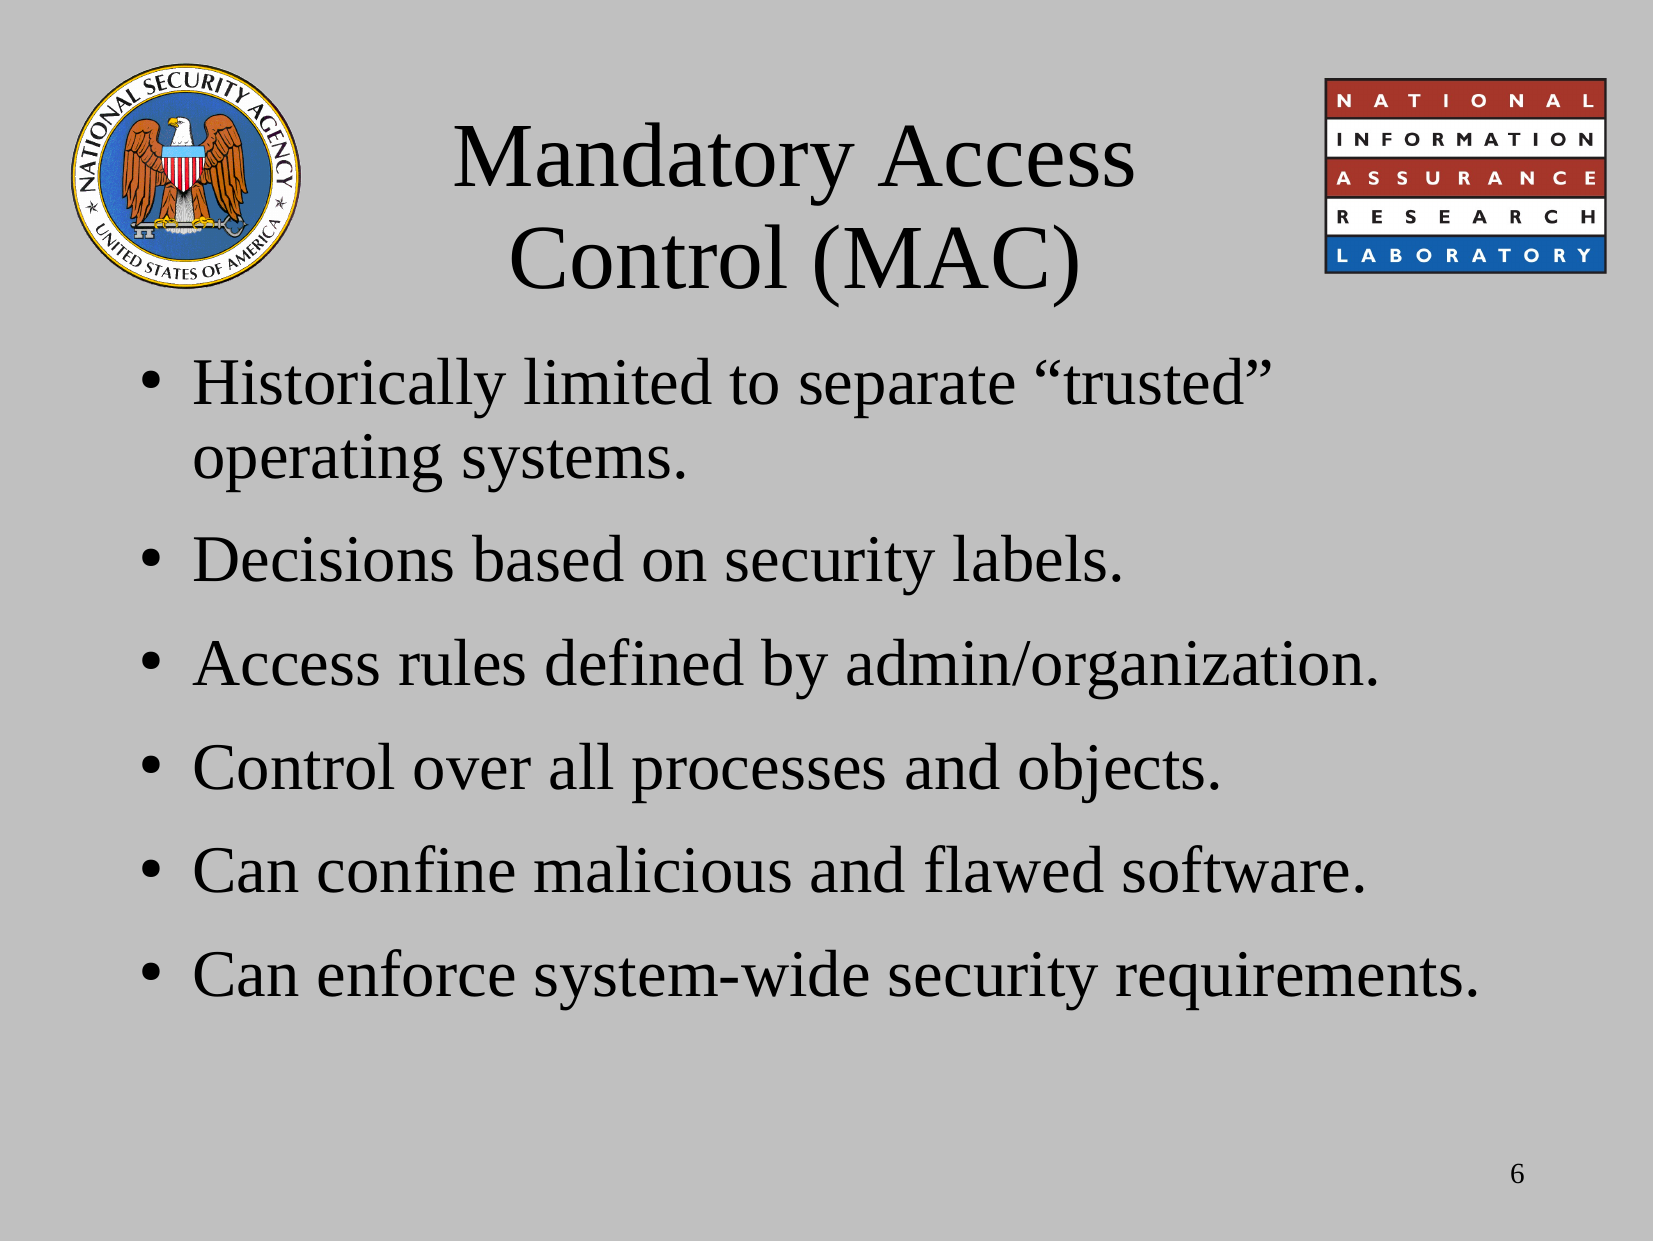

# Mandatory Access Control (MAC)
Historically limited to separate “trusted” operating systems.
Decisions based on security labels.
Access rules defined by admin/organization.
Control over all processes and objects.
Can confine malicious and flawed software.
Can enforce system-wide security requirements.